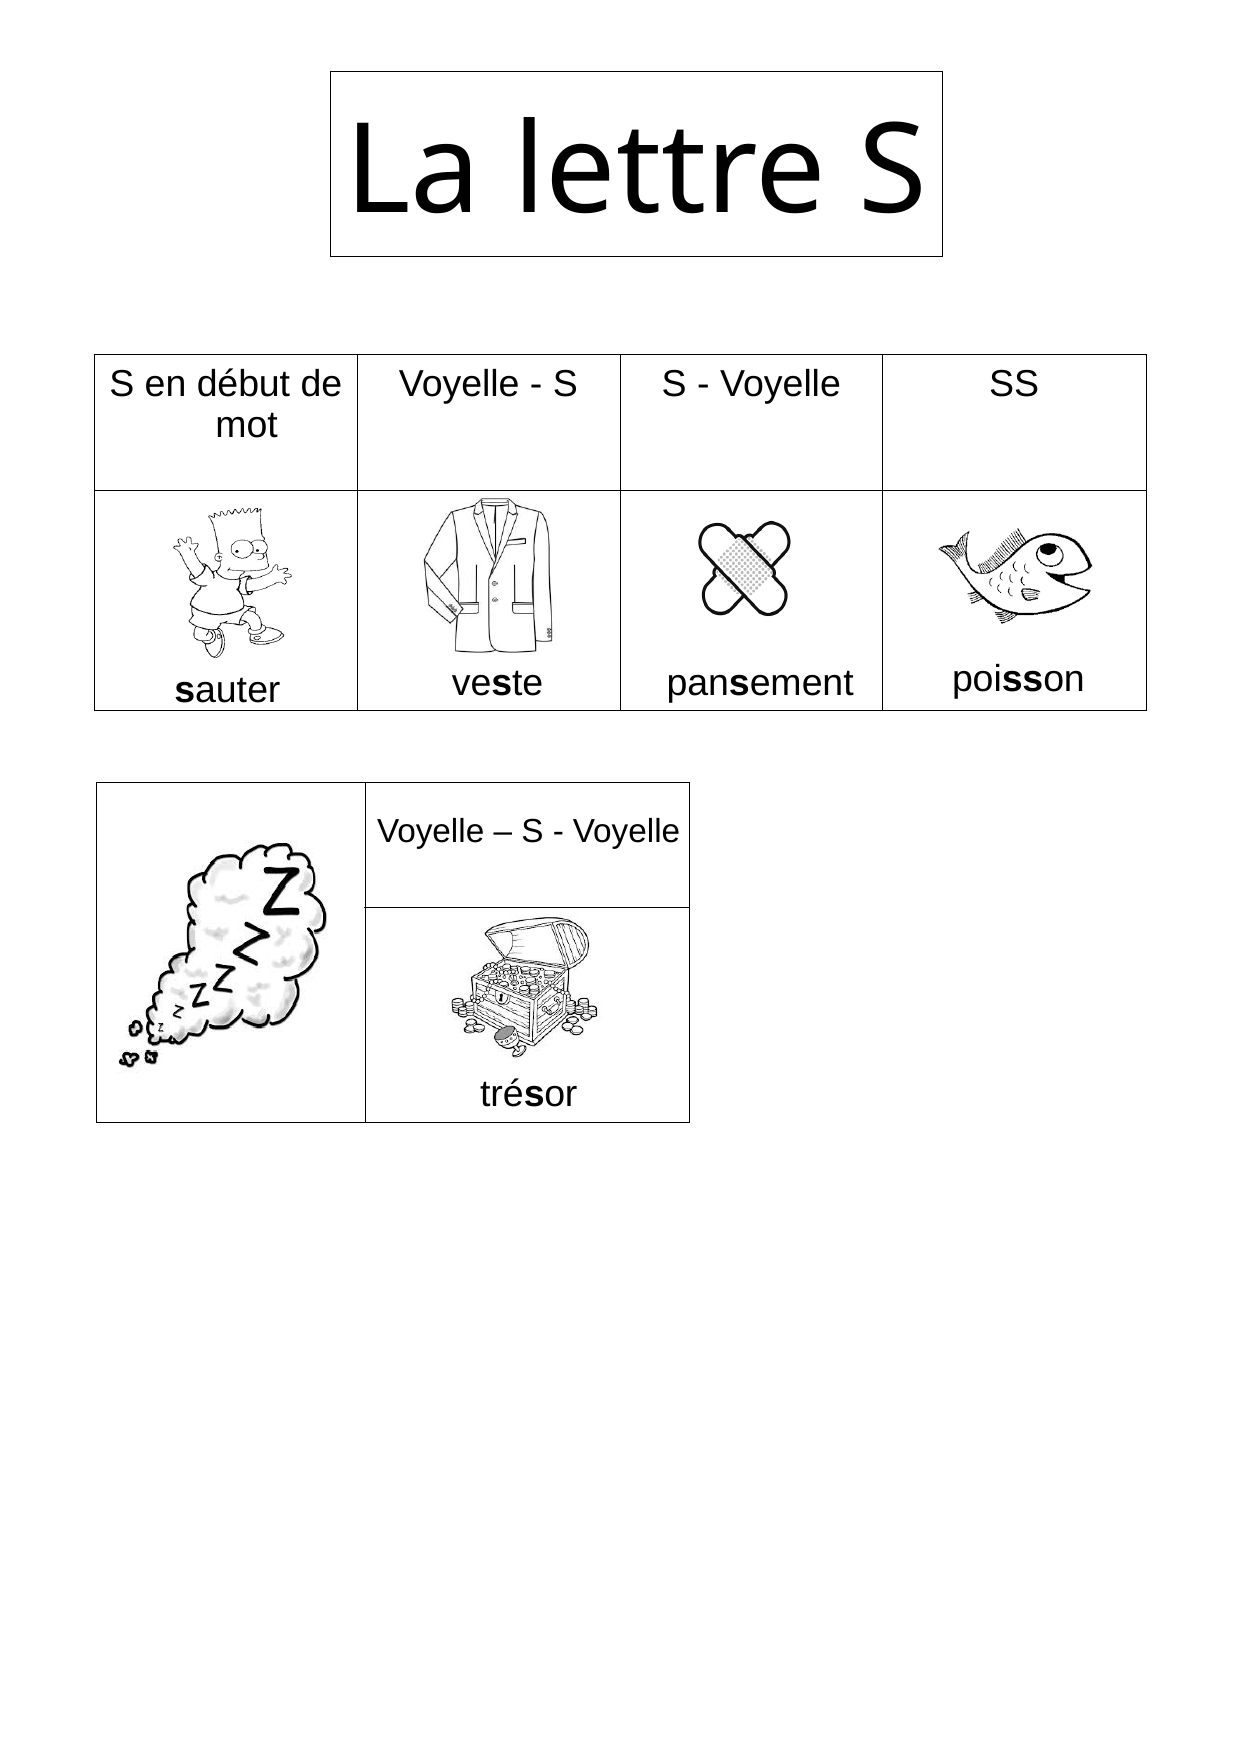

La lettre S
| S en début de mot | Voyelle - S | S - Voyelle | SS |
| --- | --- | --- | --- |
| | | | |
poisson
veste
pansement
sauter
| | |
| --- | --- |
| | |
Voyelle – S - Voyelle
trésor